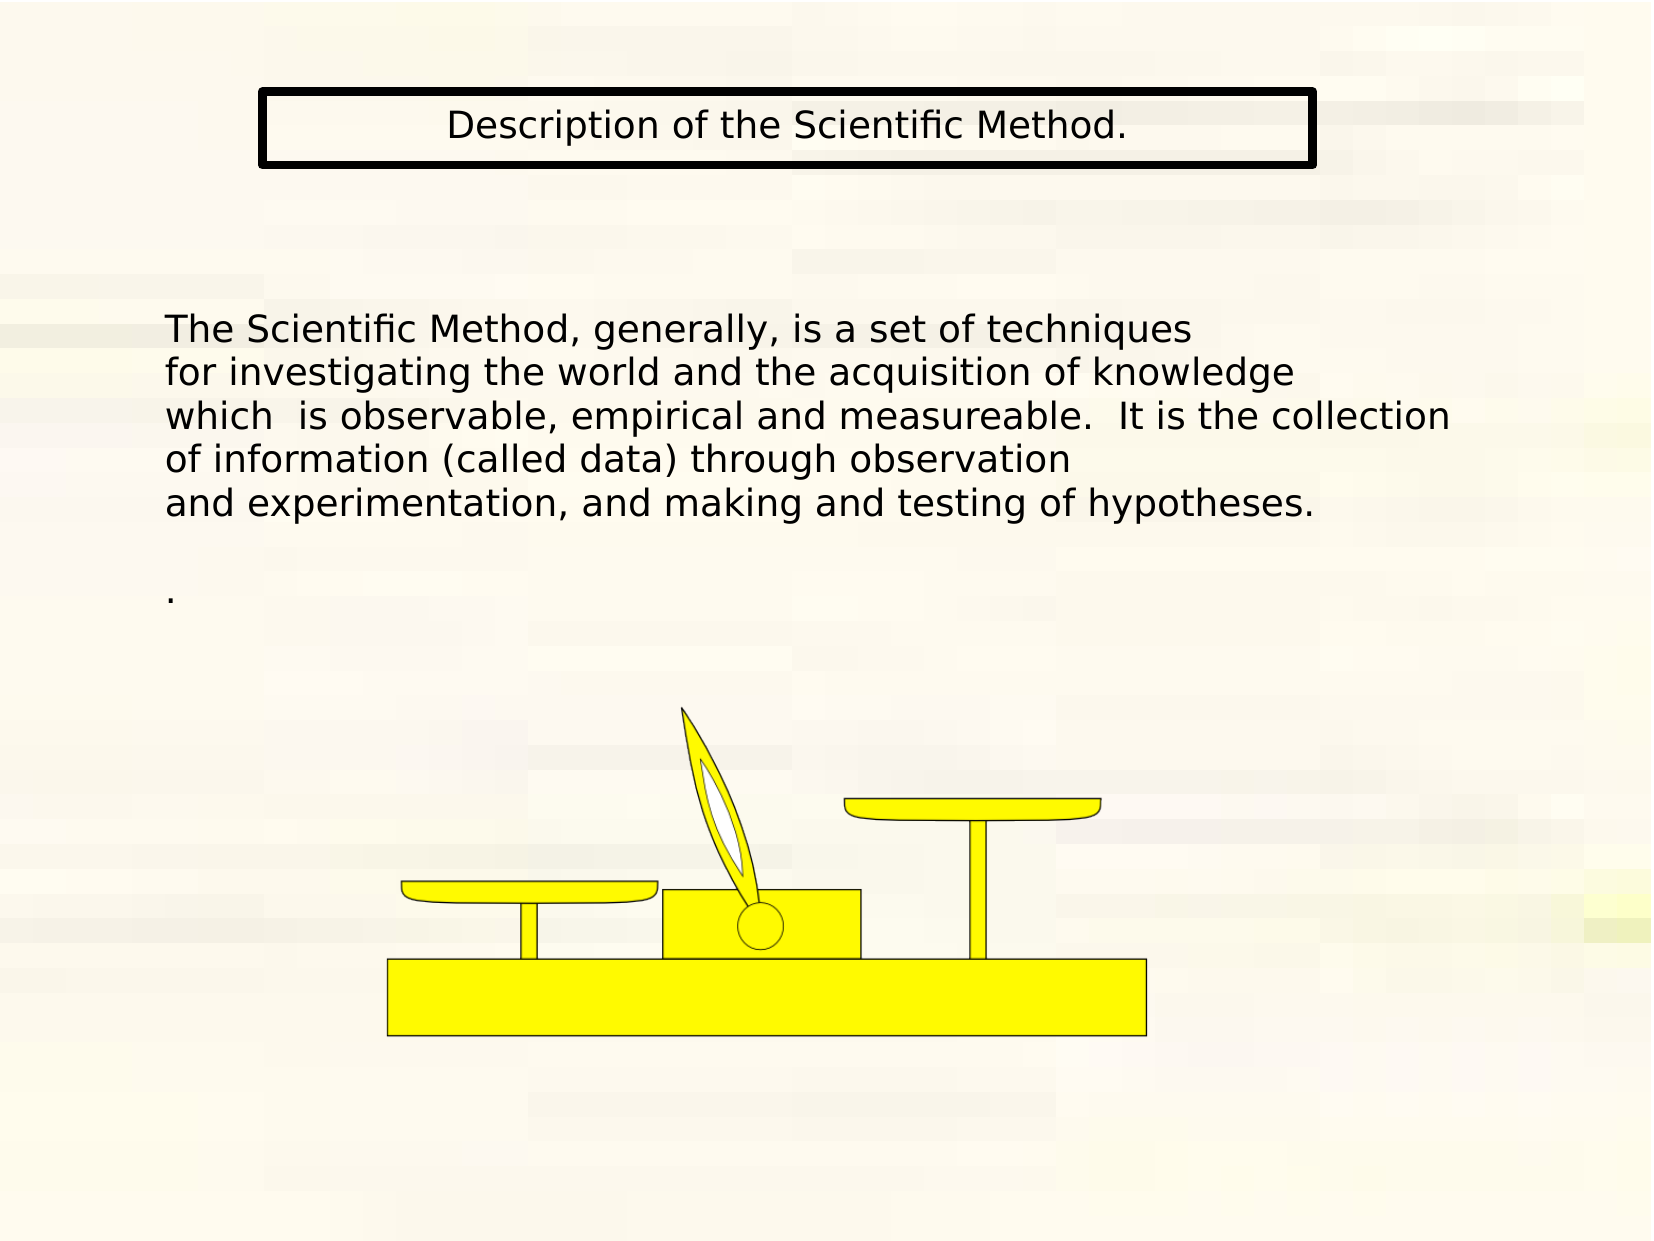

Description of the Scientific Method.
The Scientific Method, generally, is a set of techniques
for investigating the world and the acquisition of knowledge
which is observable, empirical and measureable. It is the collection
of information (called data) through observation
and experimentation, and making and testing of hypotheses.
.